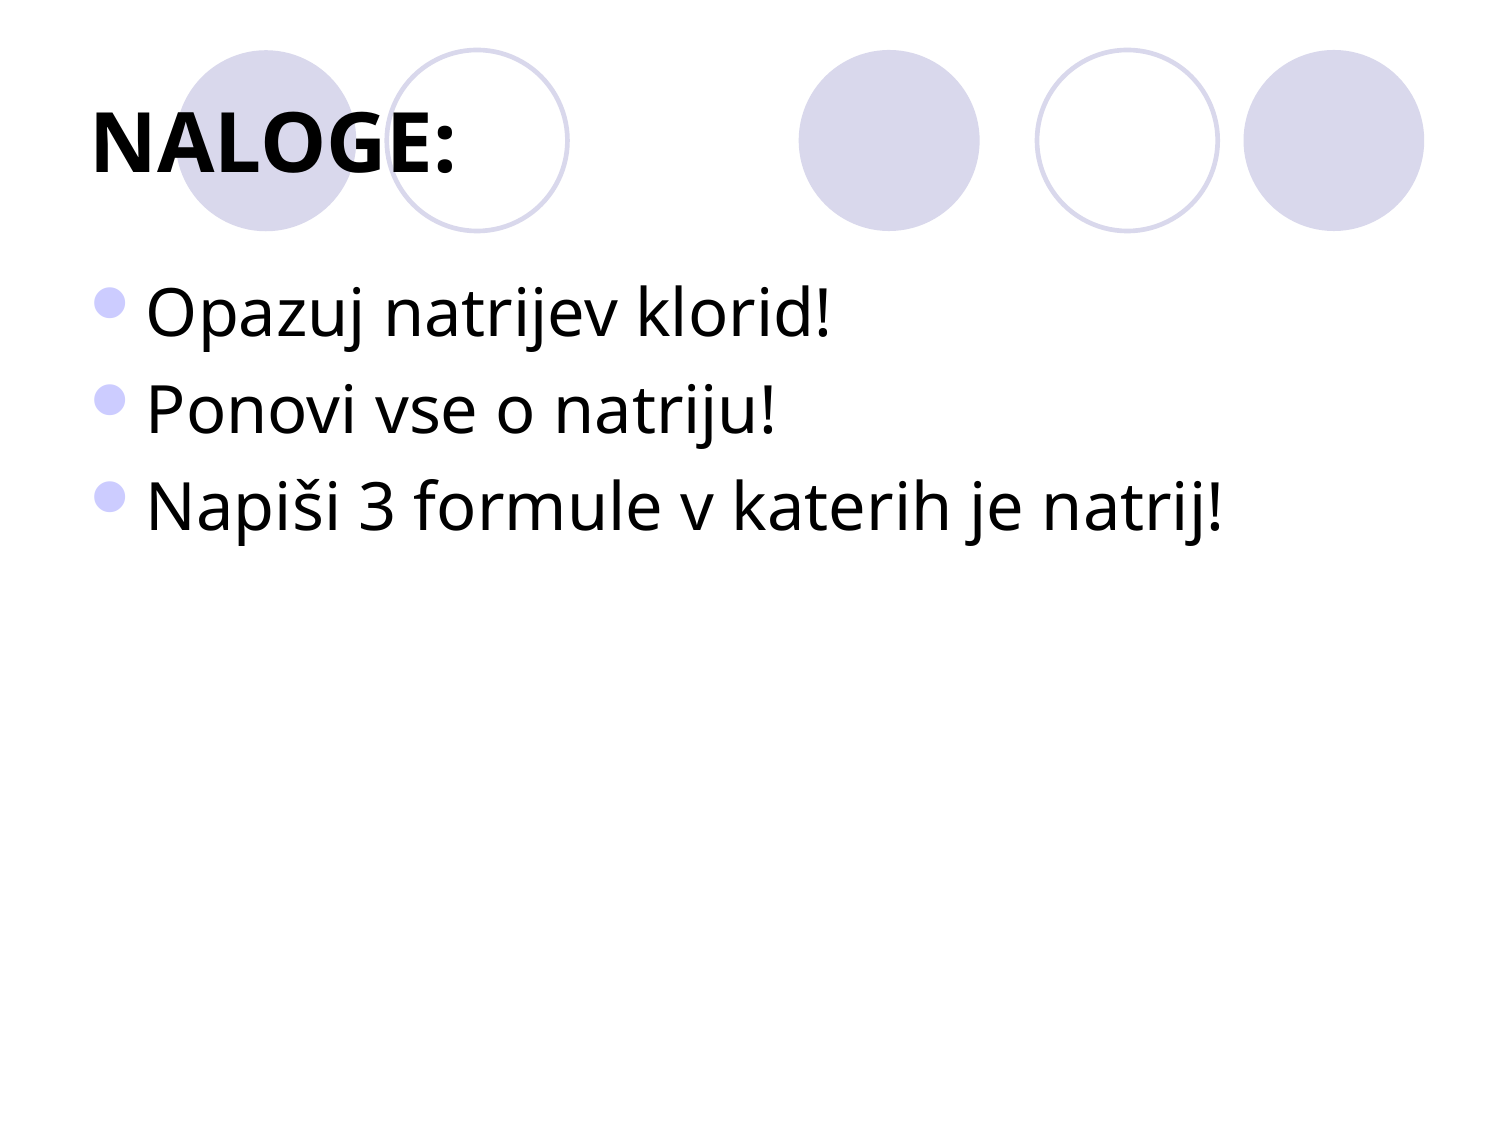

# NALOGE:
Opazuj natrijev klorid!
Ponovi vse o natriju!
Napiši 3 formule v katerih je natrij!